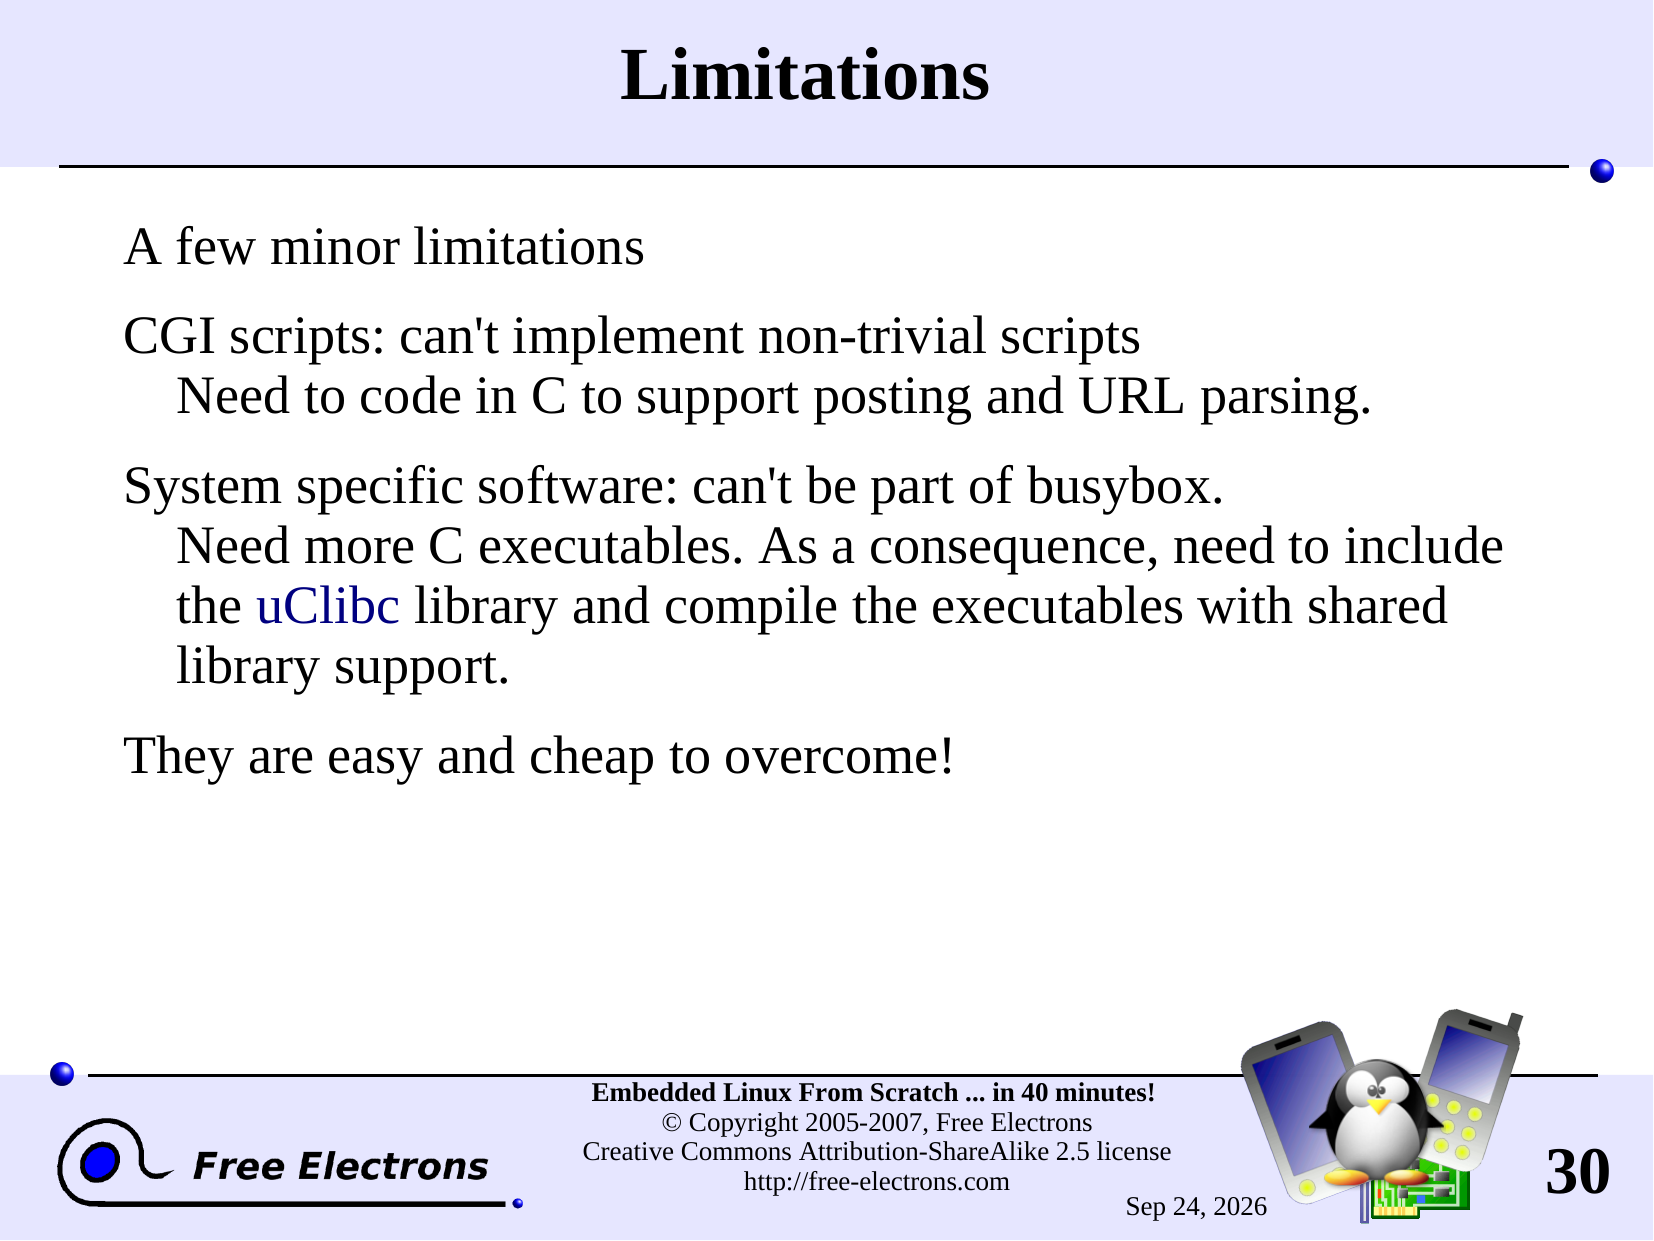

# Limitations
A few minor limitations
CGI scripts: can't implement non-trivial scripts
Need to code in C to support posting and URL parsing.
System specific software: can't be part of busybox.
Need more C executables. As a consequence, need to include the uClibc library and compile the executables with shared library support.
They are easy and cheap to overcome!